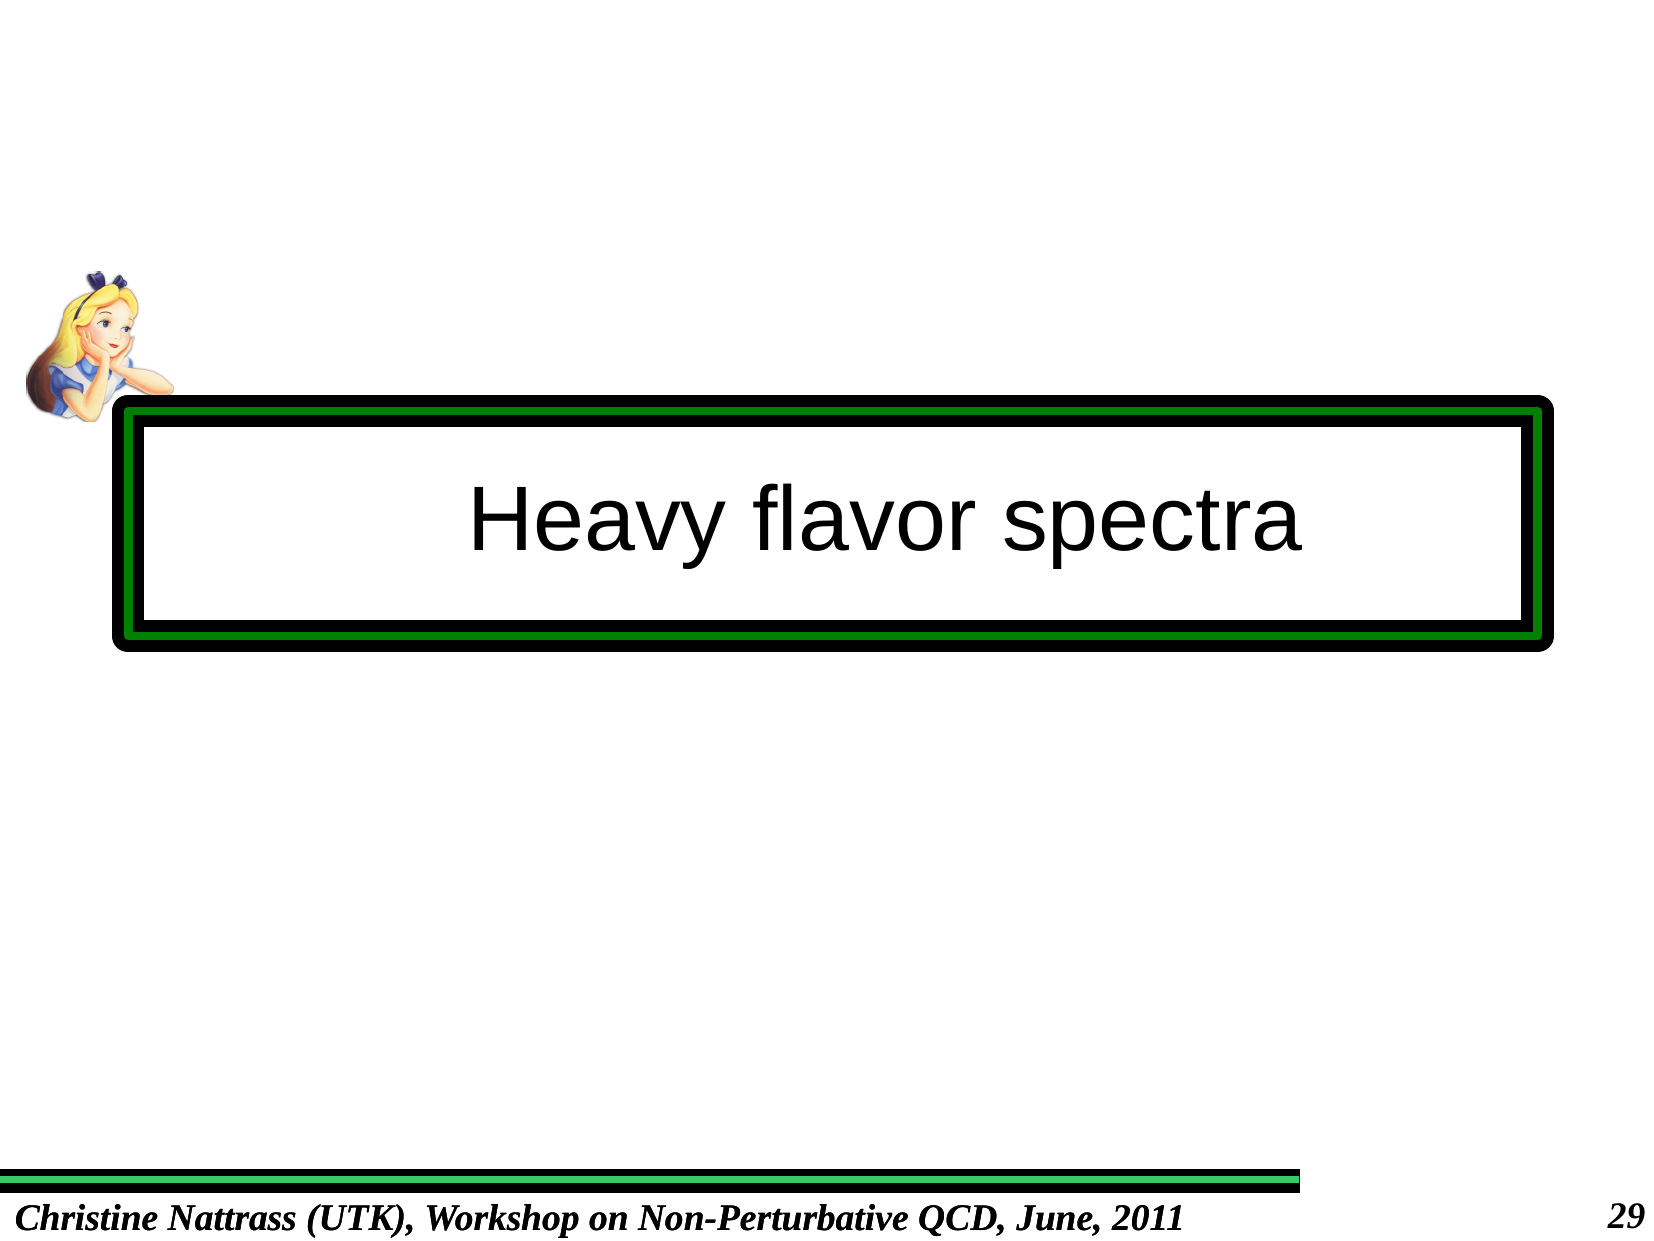

# Heavy flavor spectra
Christine Nattrass (UTK), Workshop on Non-Perturbative QCD, June, 2011
Christine Nattrass (UTK), Workshop on Non-Perturbative QCD, June, 2011